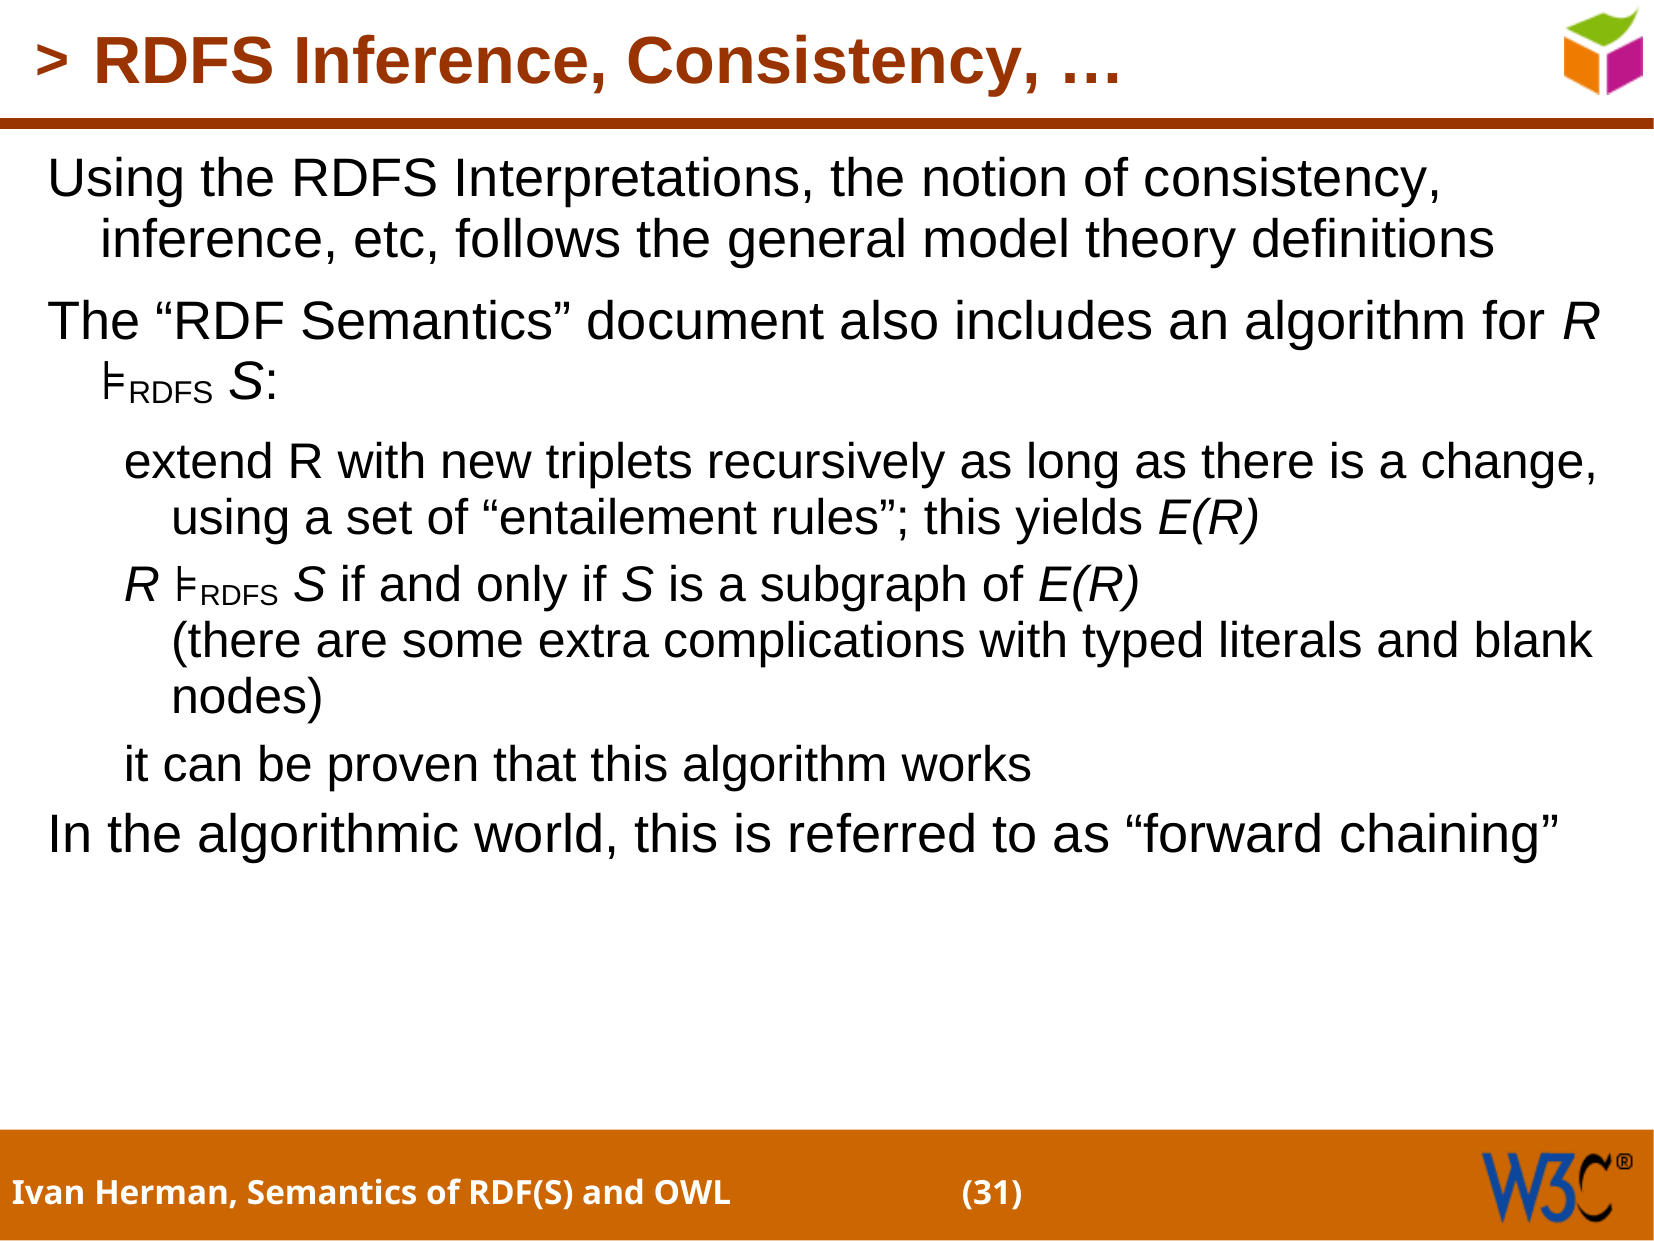

# RDFS Inference, Consistency, …
Using the RDFS Interpretations, the notion of consistency, inference, etc, follows the general model theory definitions
The “RDF Semantics” document also includes an algorithm for R ⊧RDFS S:
extend R with new triplets recursively as long as there is a change, using a set of “entailement rules”; this yields E(R)
R ⊧RDFS S if and only if S is a subgraph of E(R)
(there are some extra complications with typed literals and blank nodes)
it can be proven that this algorithm works
In the algorithmic world, this is referred to as “forward chaining”